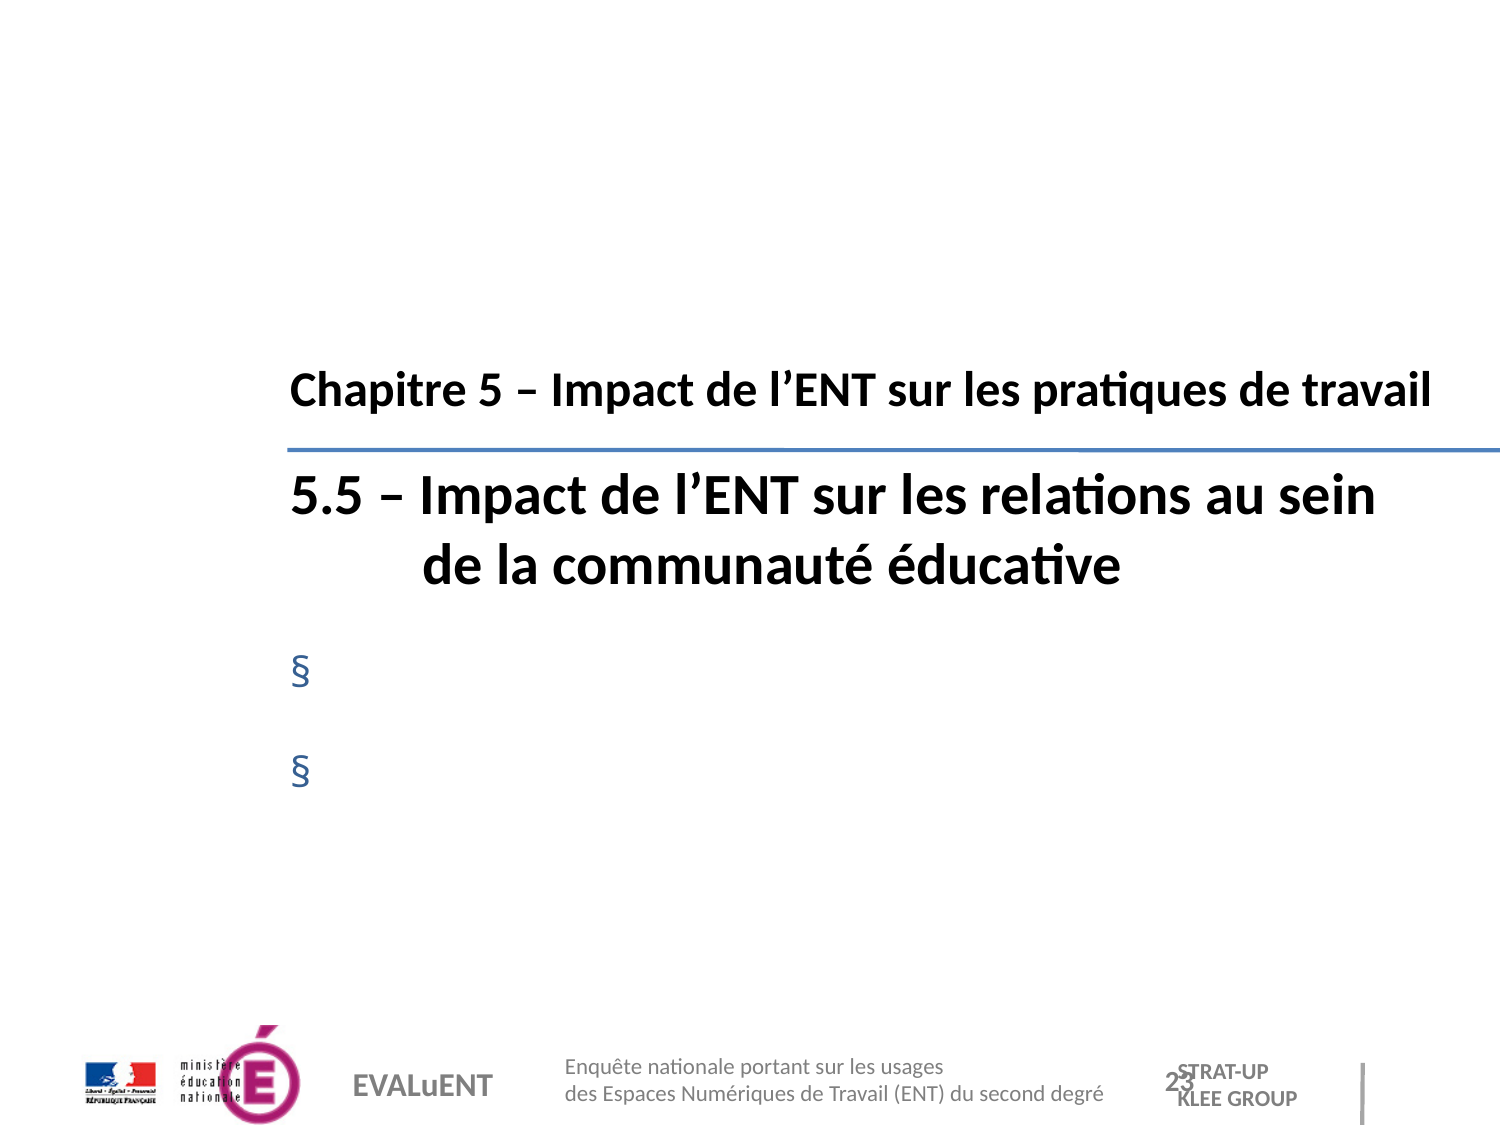

Chapitre 5 – Impact de l’ENT sur les pratiques de travail
5.5 – Impact de l’ENT sur les relations au sein
 de la communauté éducative